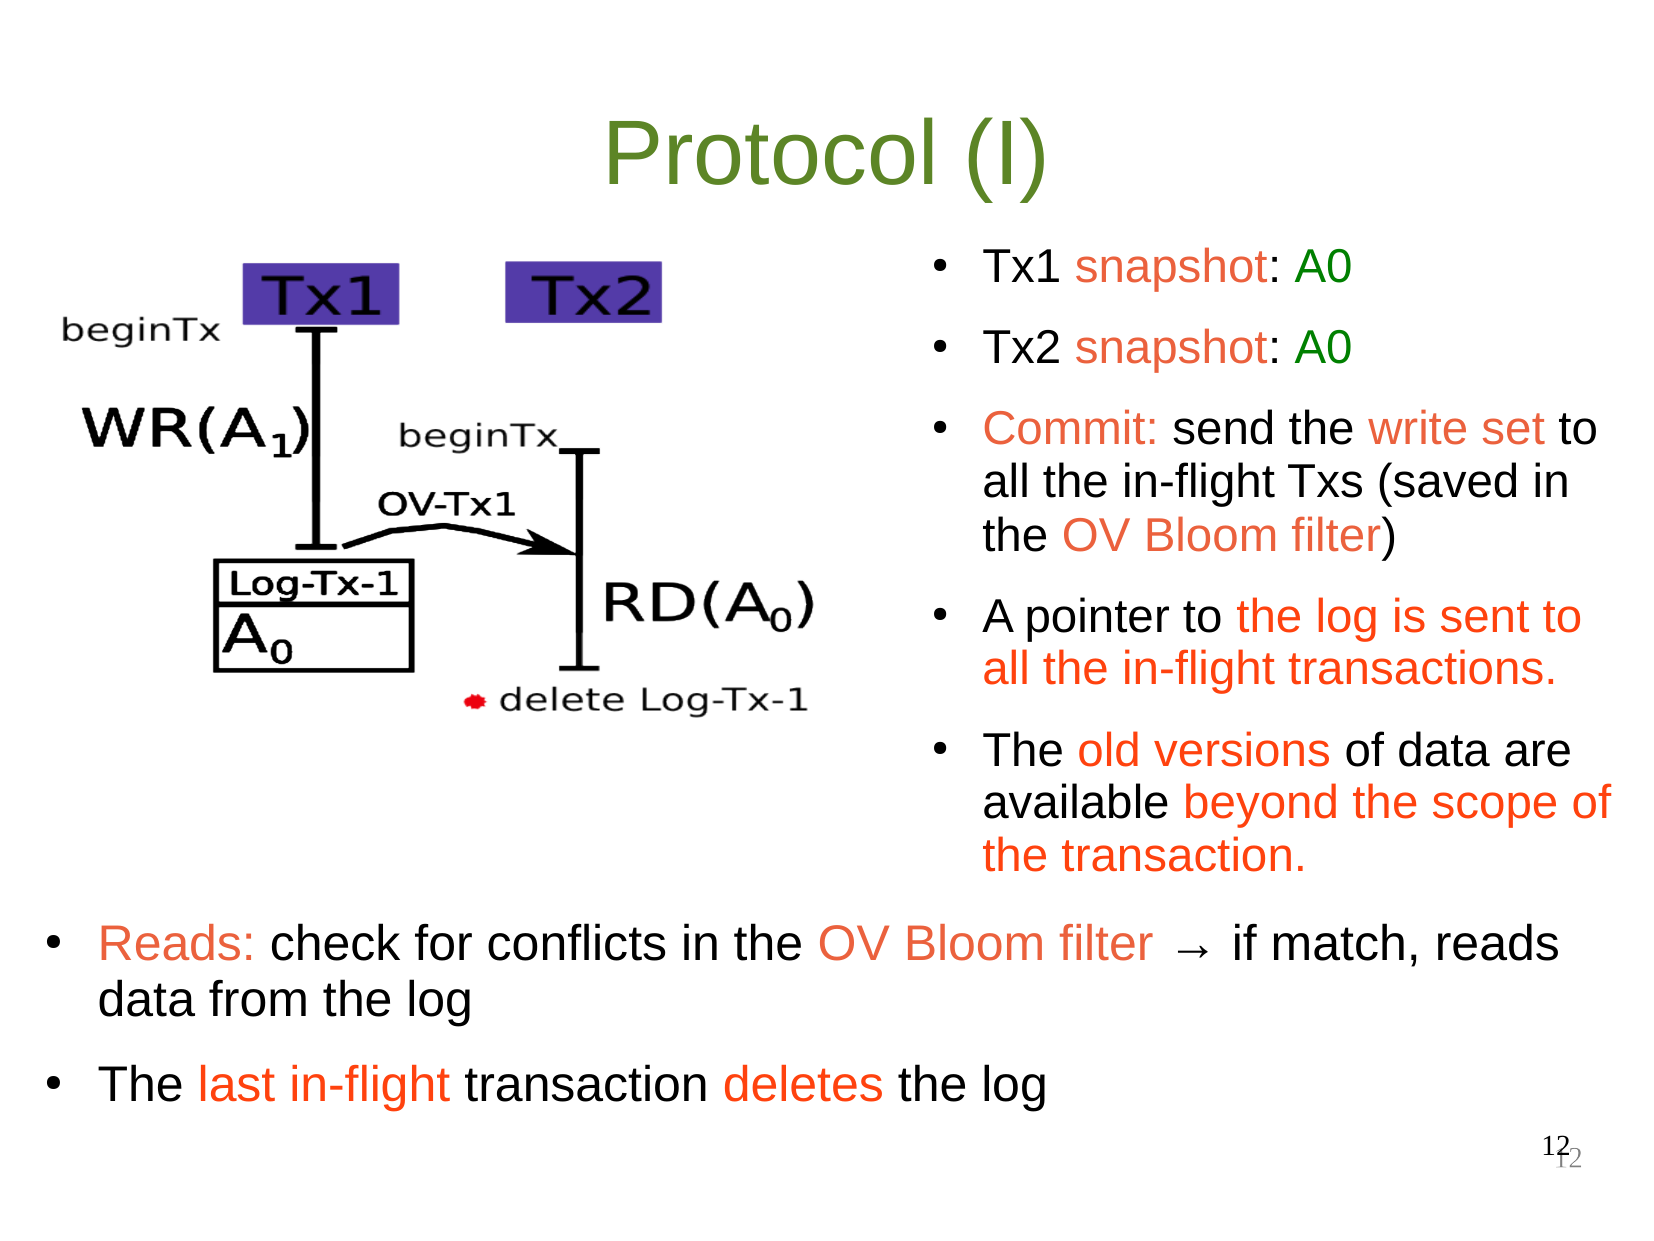

# Protocol (I)
Tx1 snapshot: A0
Tx2 snapshot: A0
Commit: send the write set to all the in-flight Txs (saved in the OV Bloom filter)
A pointer to the log is sent to all the in-flight transactions.
The old versions of data are available beyond the scope of the transaction.
Reads: check for conflicts in the OV Bloom filter → if match, reads data from the log
The last in-flight transaction deletes the log
12